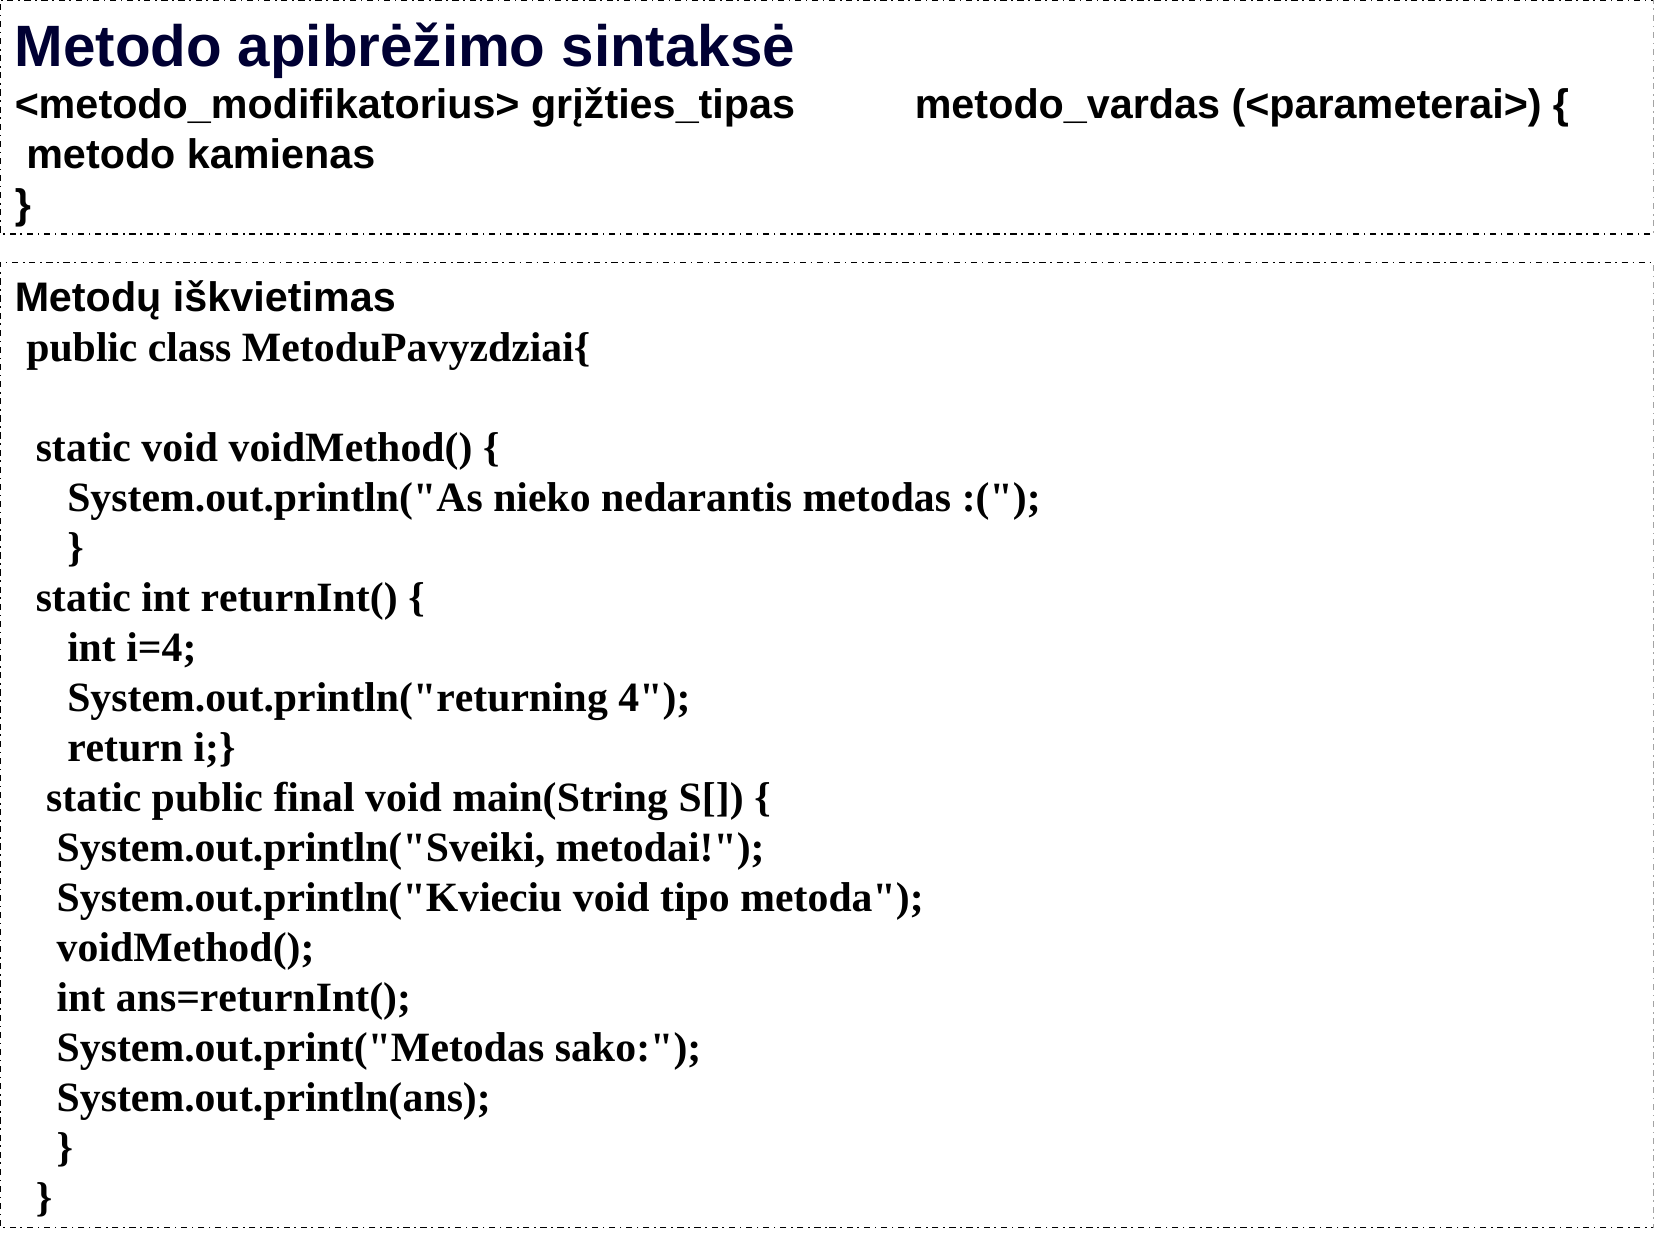

Metodo apibrėžimo sintaksė
<metodo_modifikatorius> grįžties_tipas 	metodo_vardas (<parameterai>) {
 metodo kamienas
}
Metodų iškvietimas
 public class MetoduPavyzdziai{
 static void voidMethod() {
 System.out.println("As nieko nedarantis metodas :(");
 }
 static int returnInt() {
 int i=4;
 System.out.println("returning 4");
 return i;}
 static public final void main(String S[]) {
 System.out.println("Sveiki, metodai!");
 System.out.println("Kvieciu void tipo metoda");
 voidMethod();
 int ans=returnInt();
 System.out.print("Metodas sako:");
 System.out.println(ans);
 }
 }